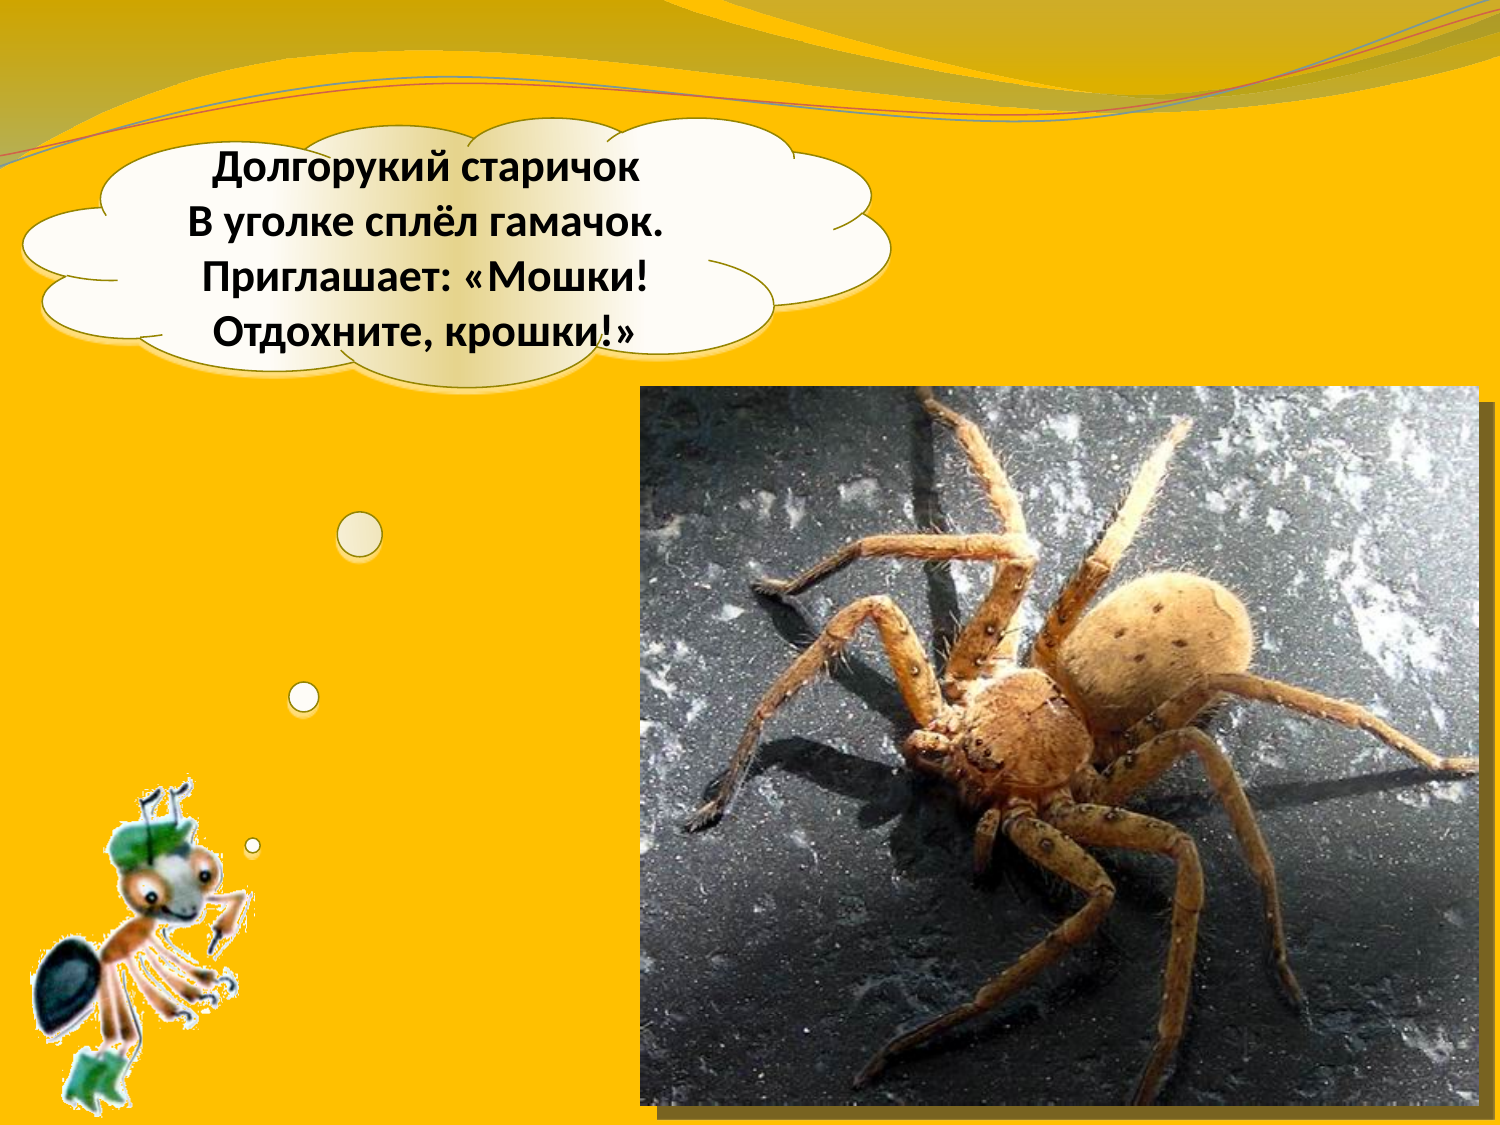

Долгорукий старичок
В уголке сплёл гамачок.
Приглашает: «Мошки!
Отдохните, крошки!»